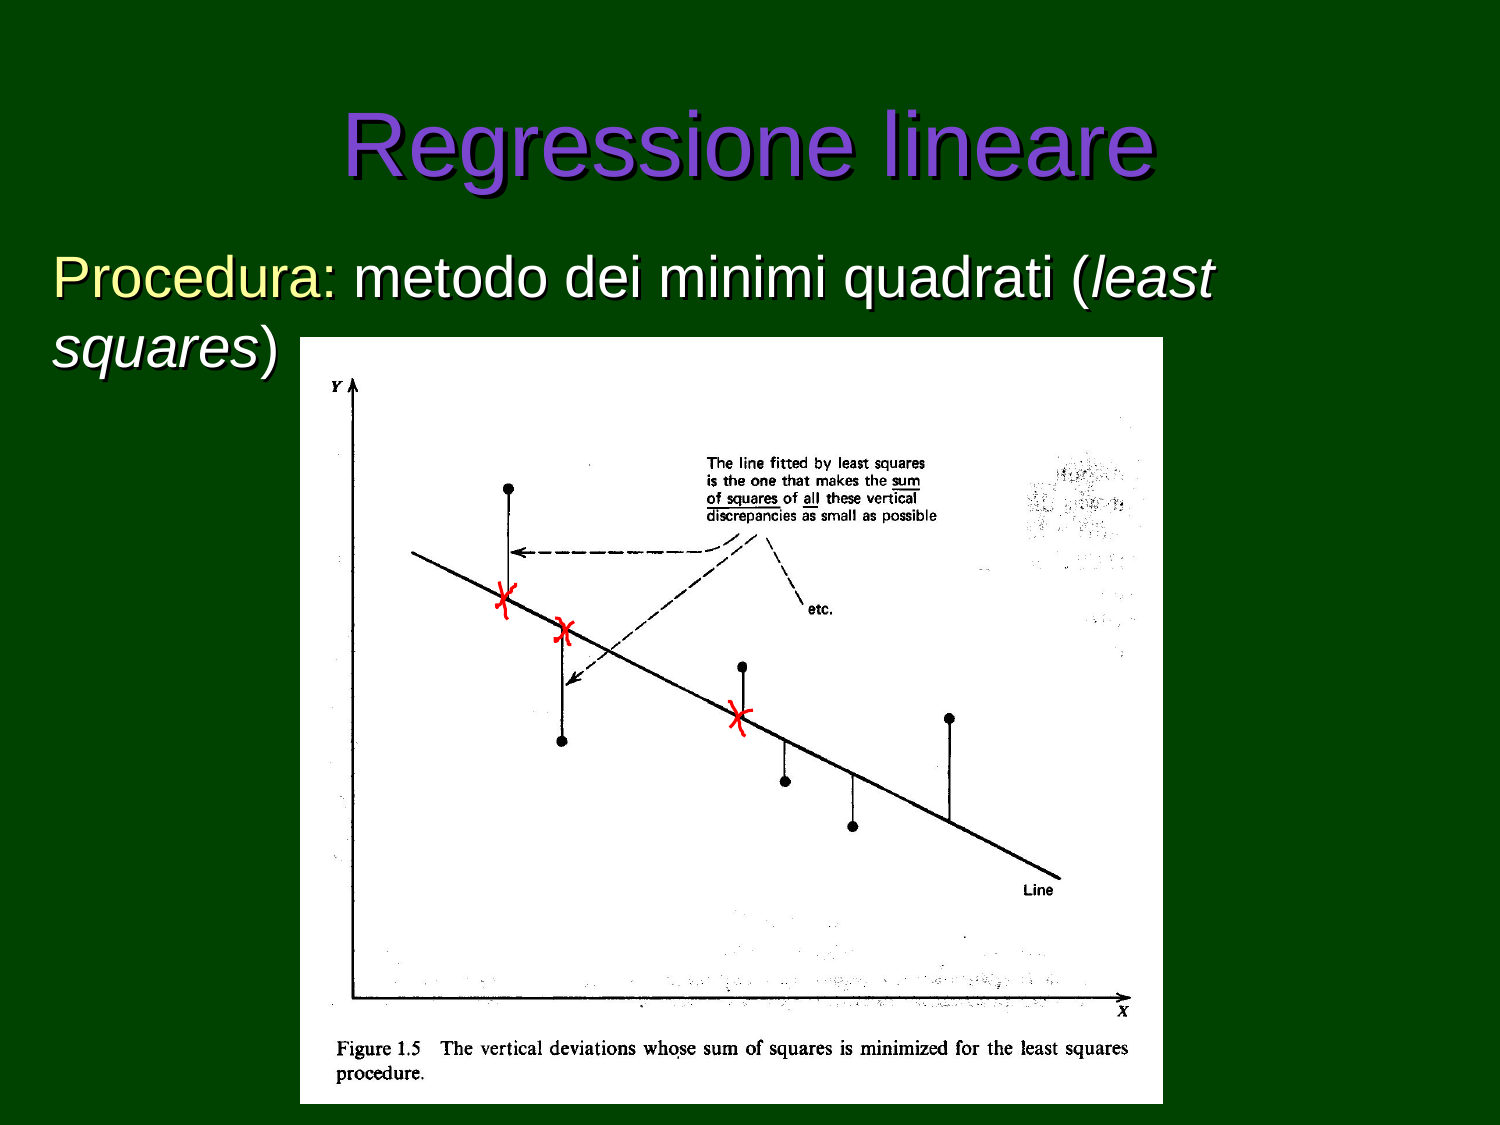

Regressione lineare
# Procedura: metodo dei minimi quadrati (least squares)